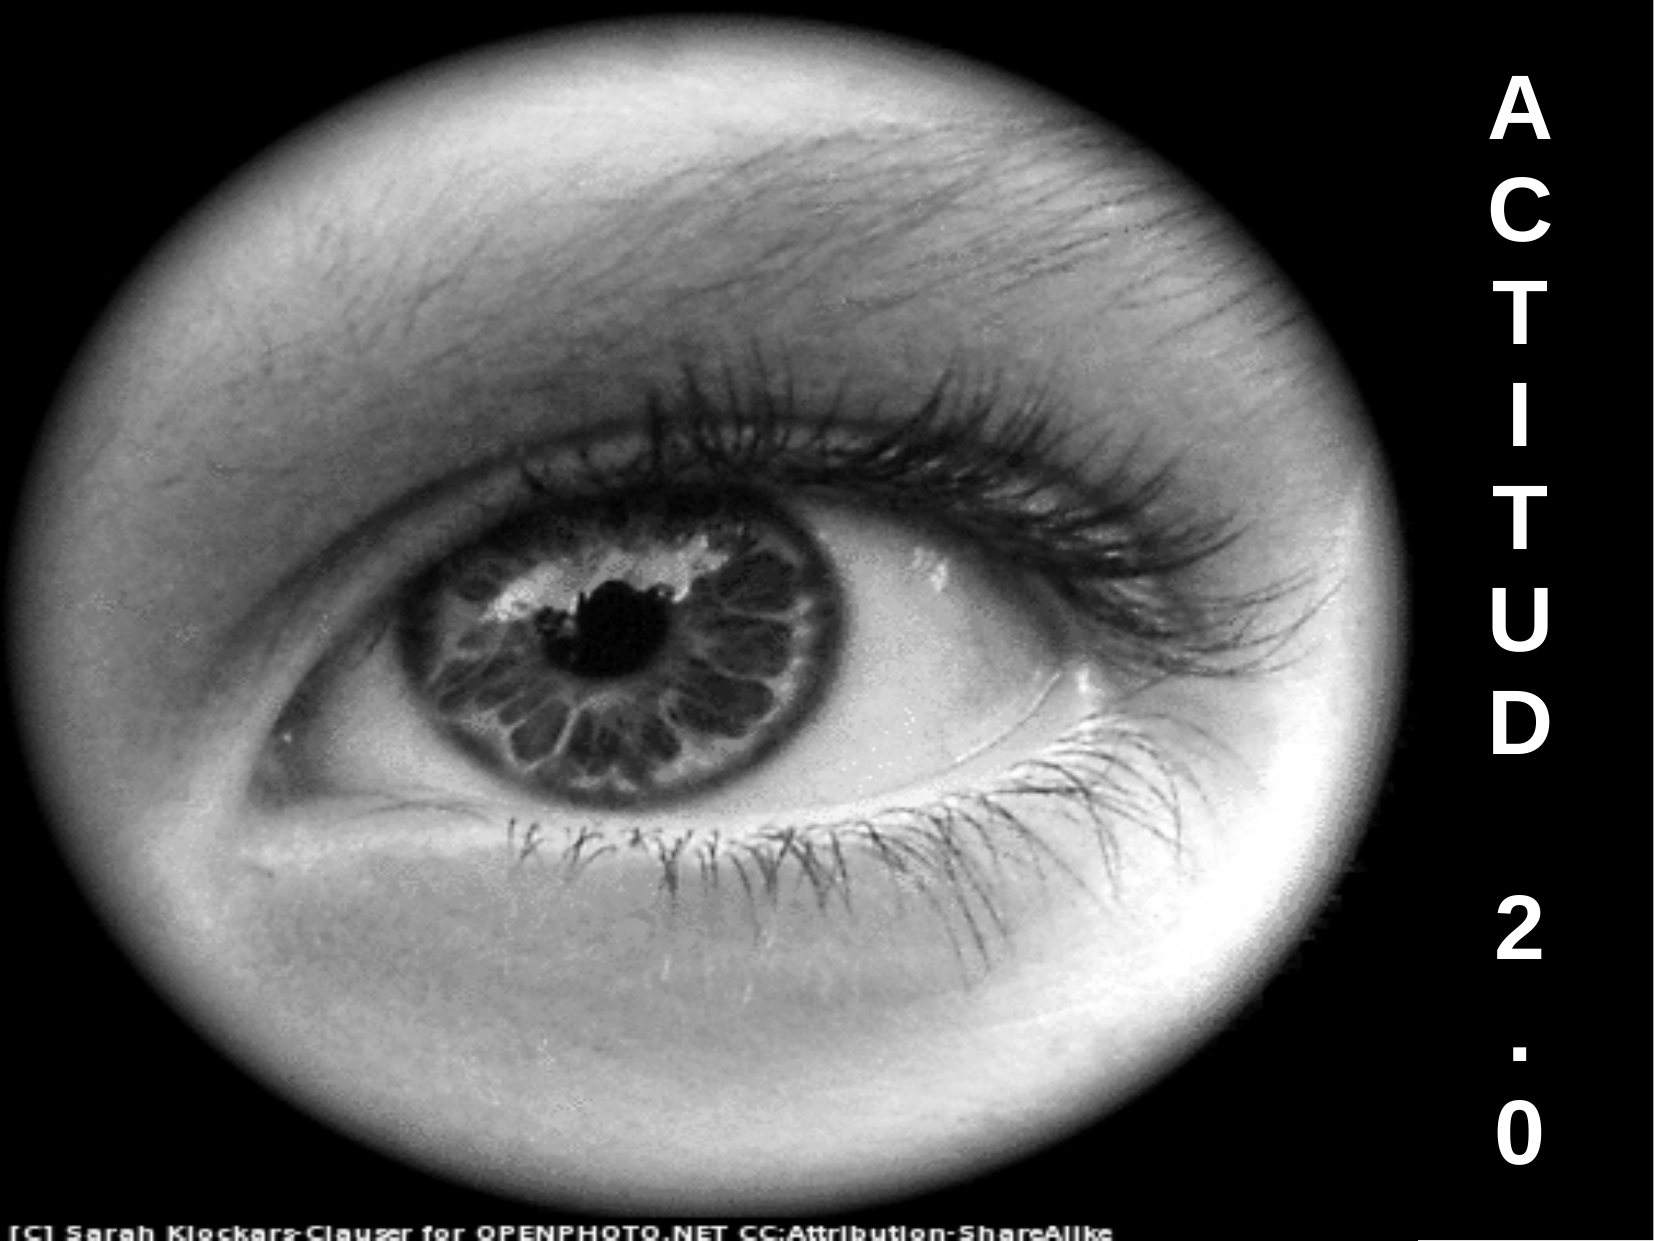

# A C T I T U D 2 . 0